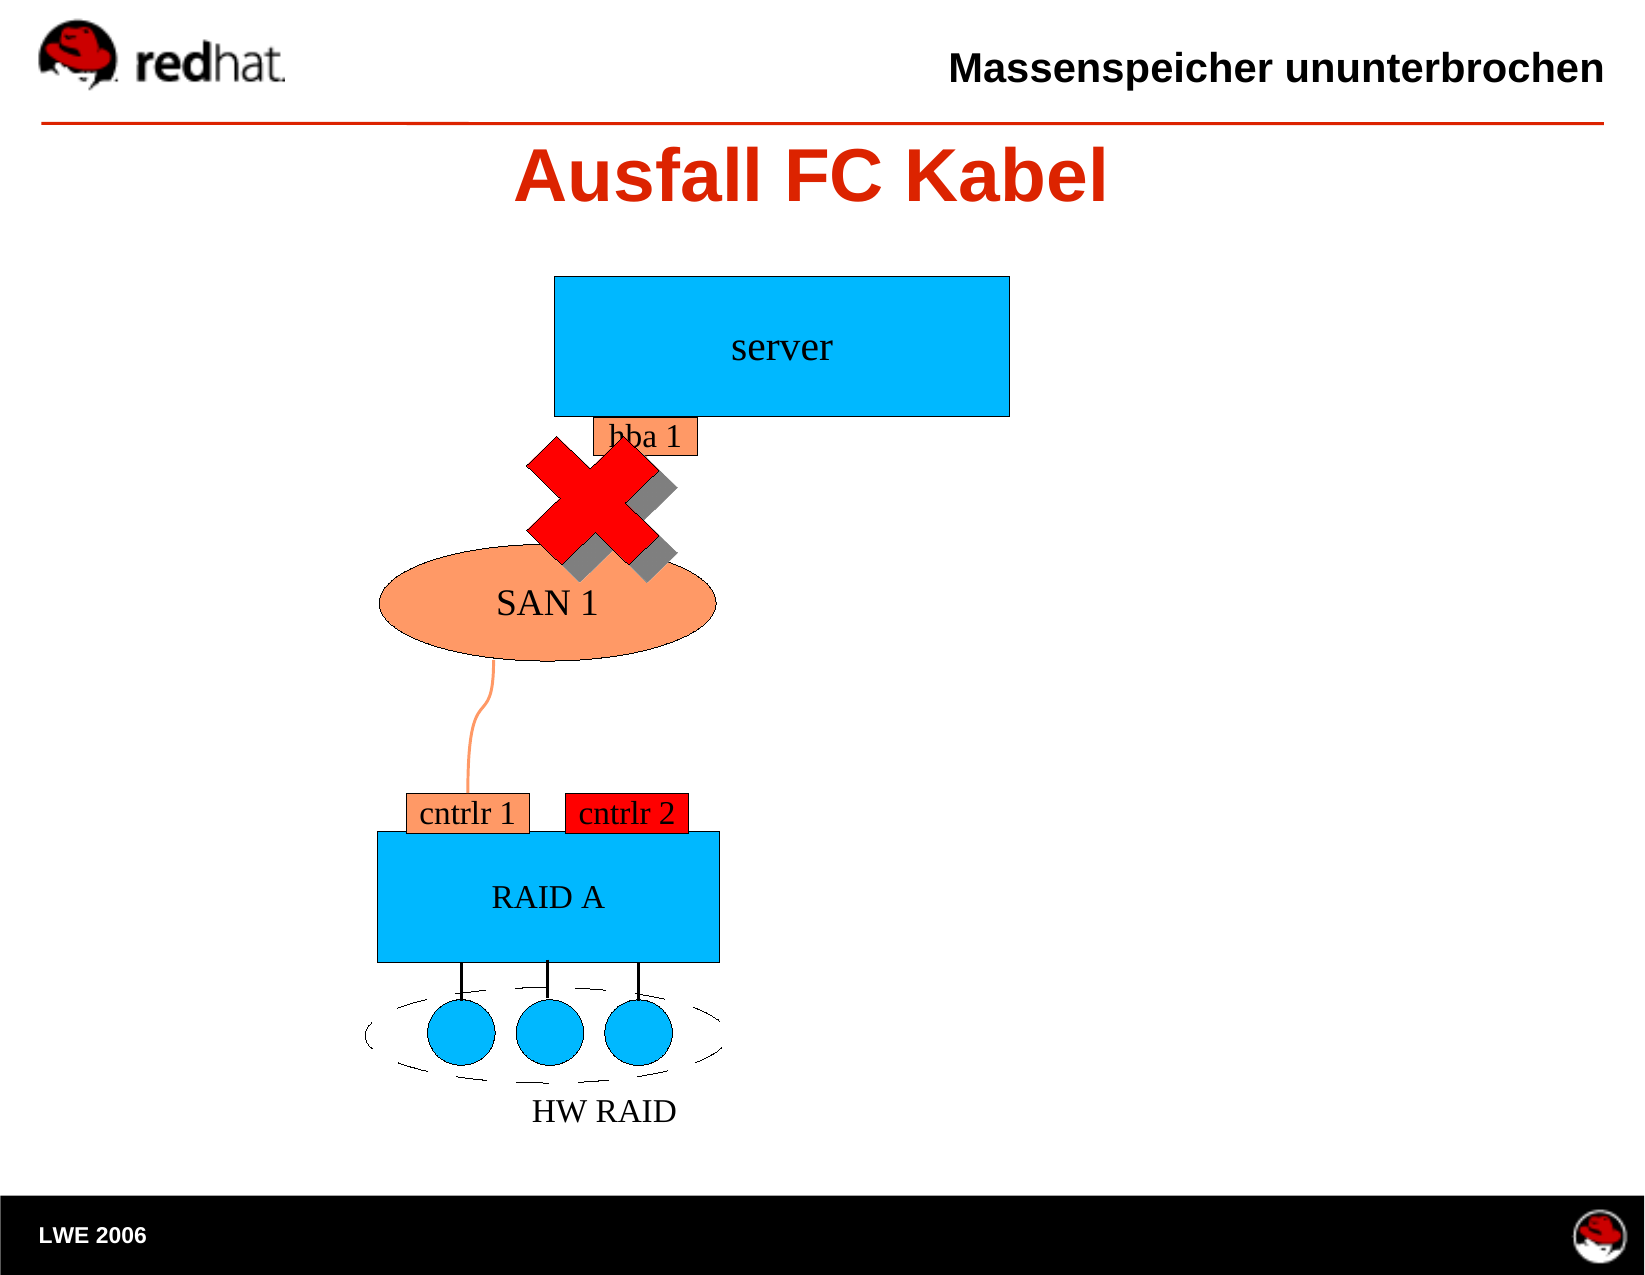

Massenspeicher ununterbrochen
Ausfall FC Kabel
server
hba 1
hba 1
SAN 1
cntrlr 1
cntrlr 2
RAID A
HW RAID
LWE 2006